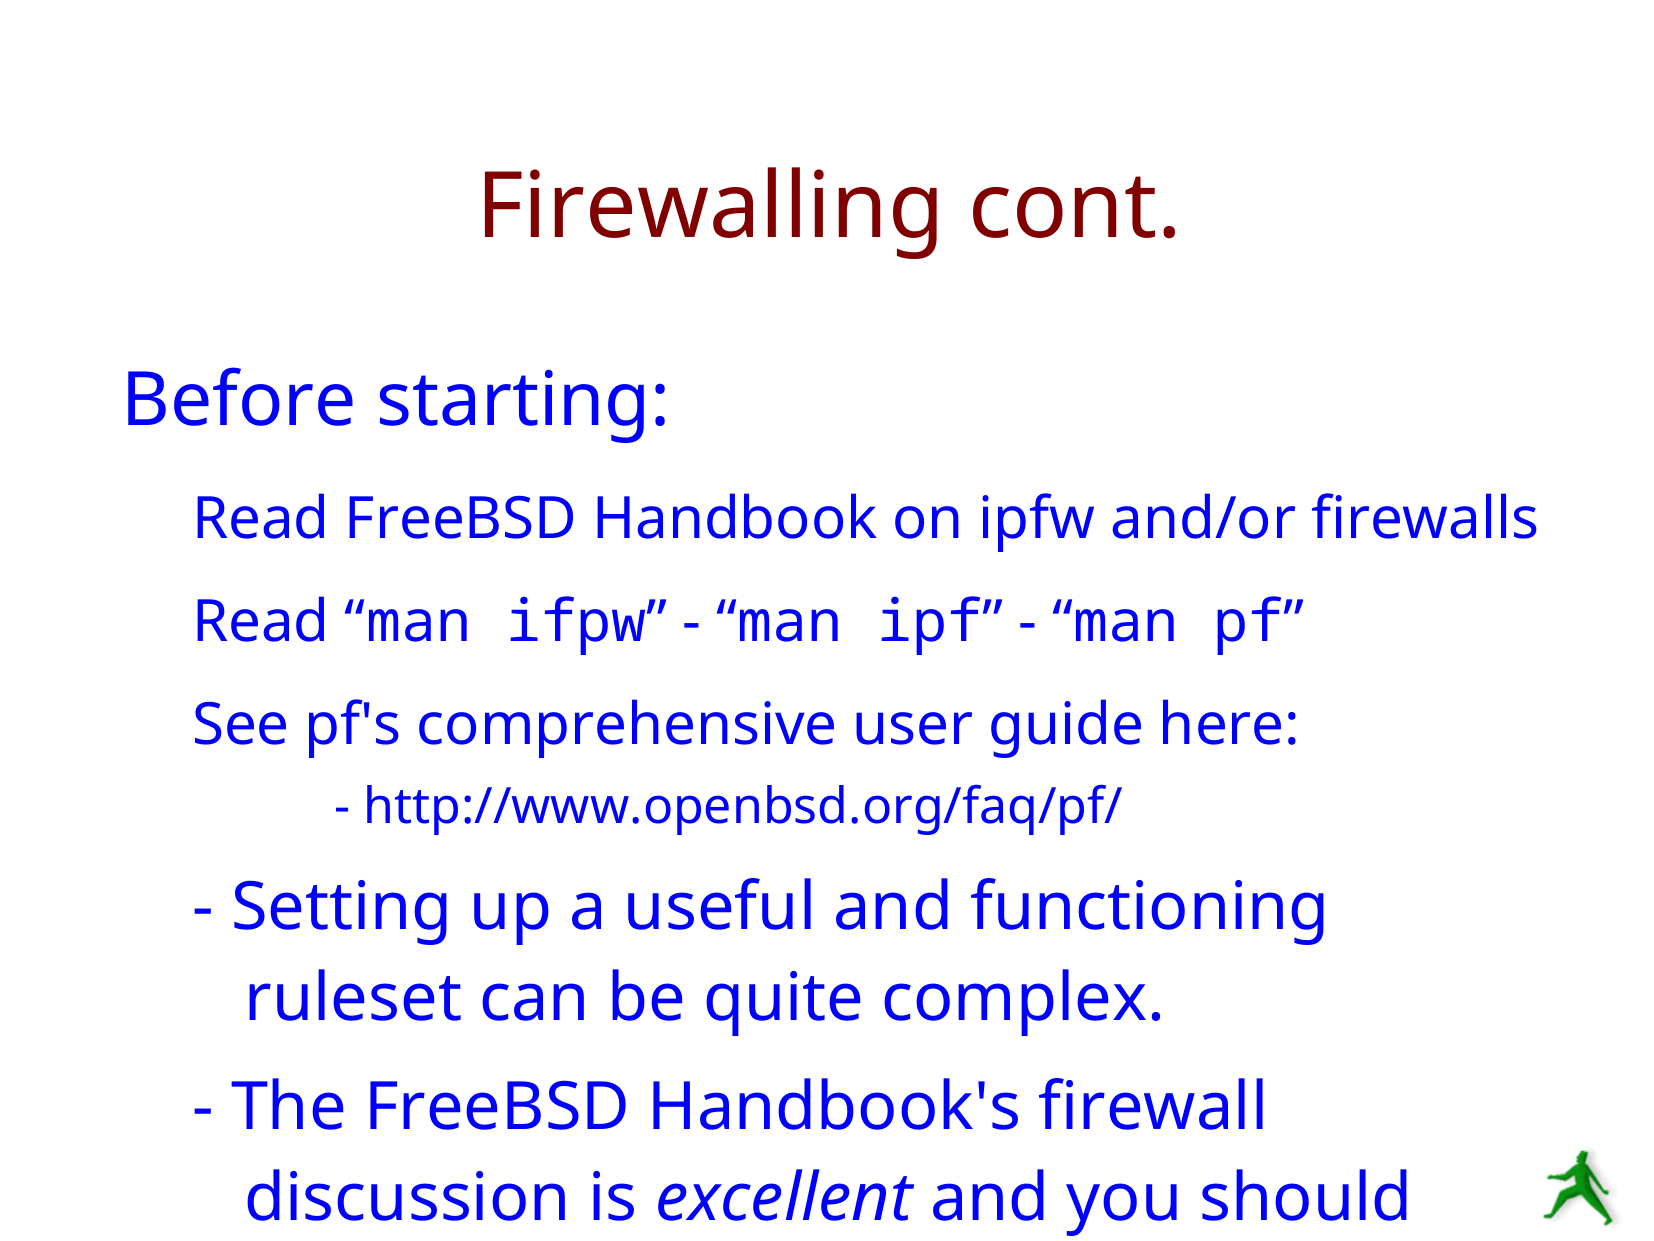

# Firewalling cont.
Before starting:
Read FreeBSD Handbook on ipfw and/or firewalls
Read “man ifpw” - “man ipf” - “man pf”
See pf's comprehensive user guide here:
 - http://www.openbsd.org/faq/pf/
- Setting up a useful and functioning
 ruleset can be quite complex.
- The FreeBSD Handbook's firewall
 discussion is excellent and you should
 use this.